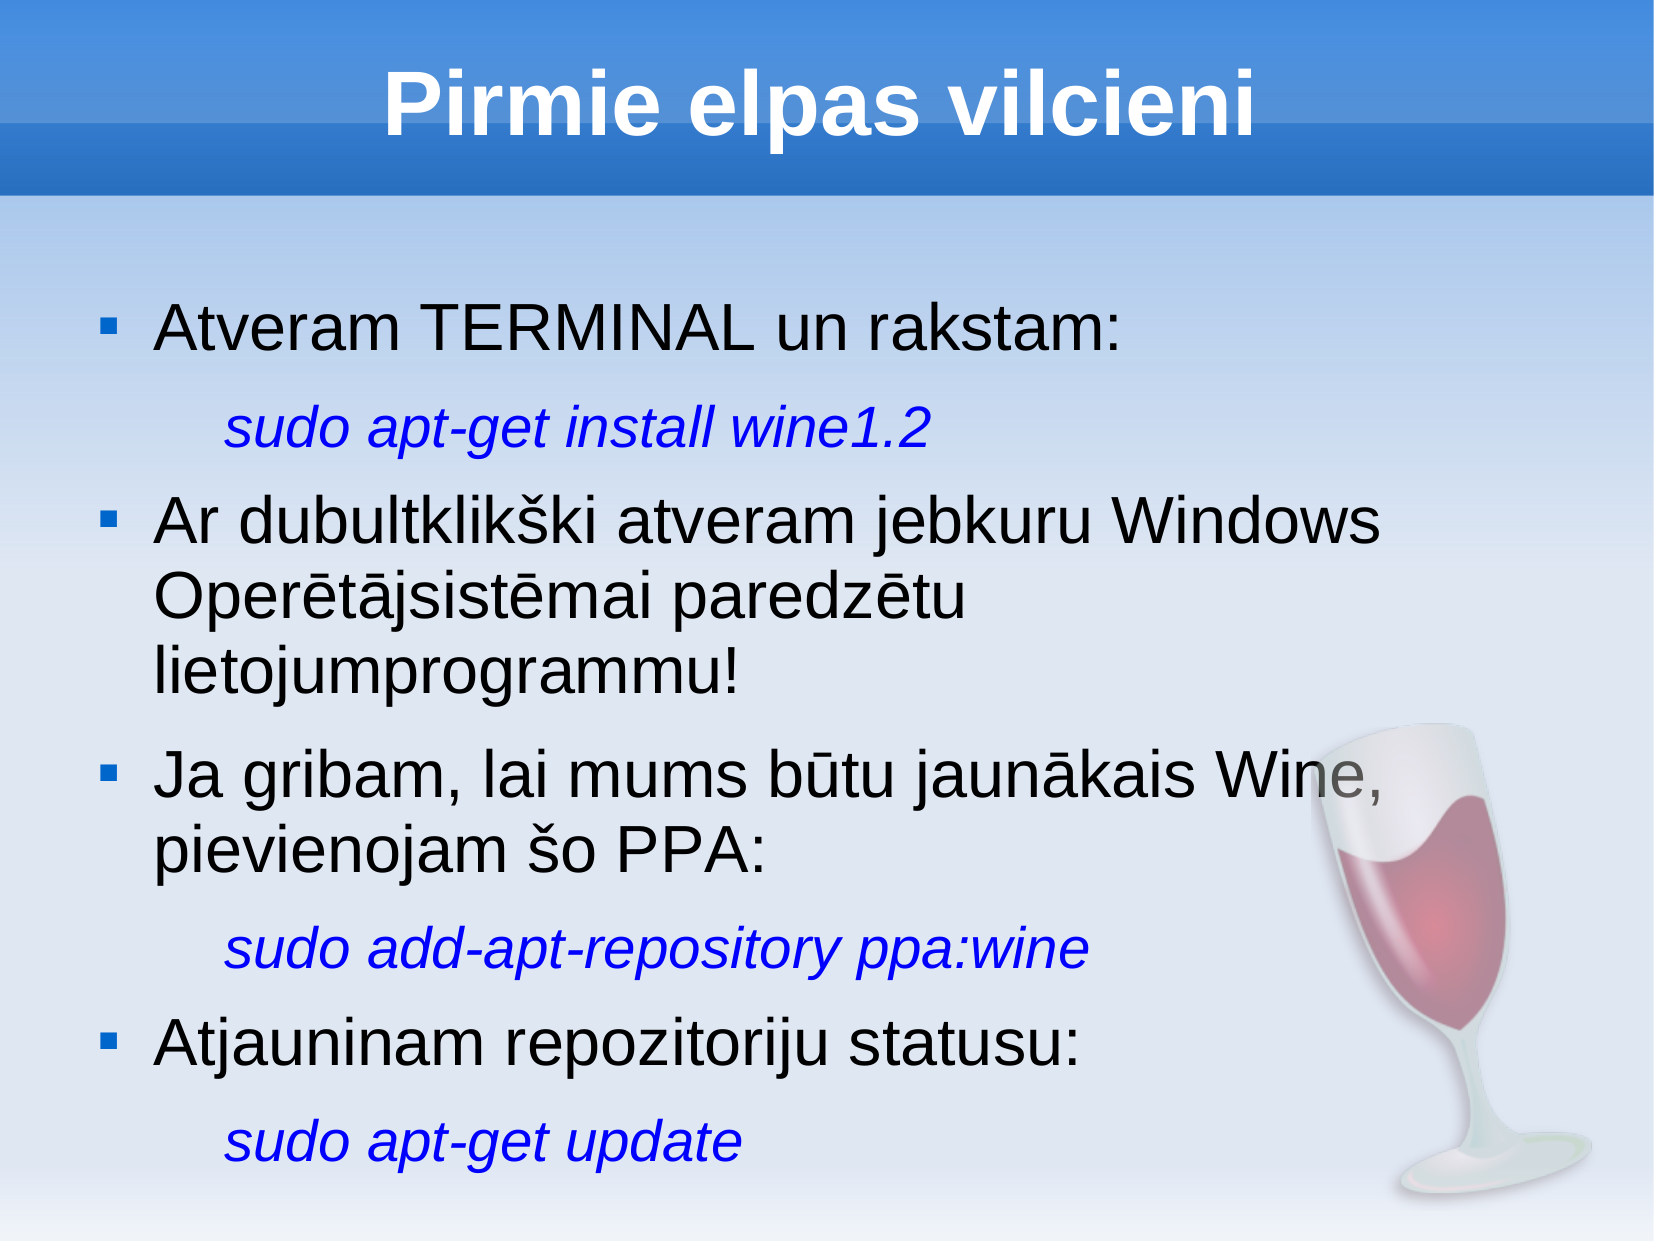

# Pirmie elpas vilcieni
Atveram TERMINAL un rakstam:
sudo apt-get install wine1.2
Ar dubultklikški atveram jebkuru Windows Operētājsistēmai paredzētu lietojumprogrammu!
Ja gribam, lai mums būtu jaunākais Wine, pievienojam šo PPA:
sudo add-apt-repository ppa:wine
Atjauninam repozitoriju statusu:
sudo apt-get update